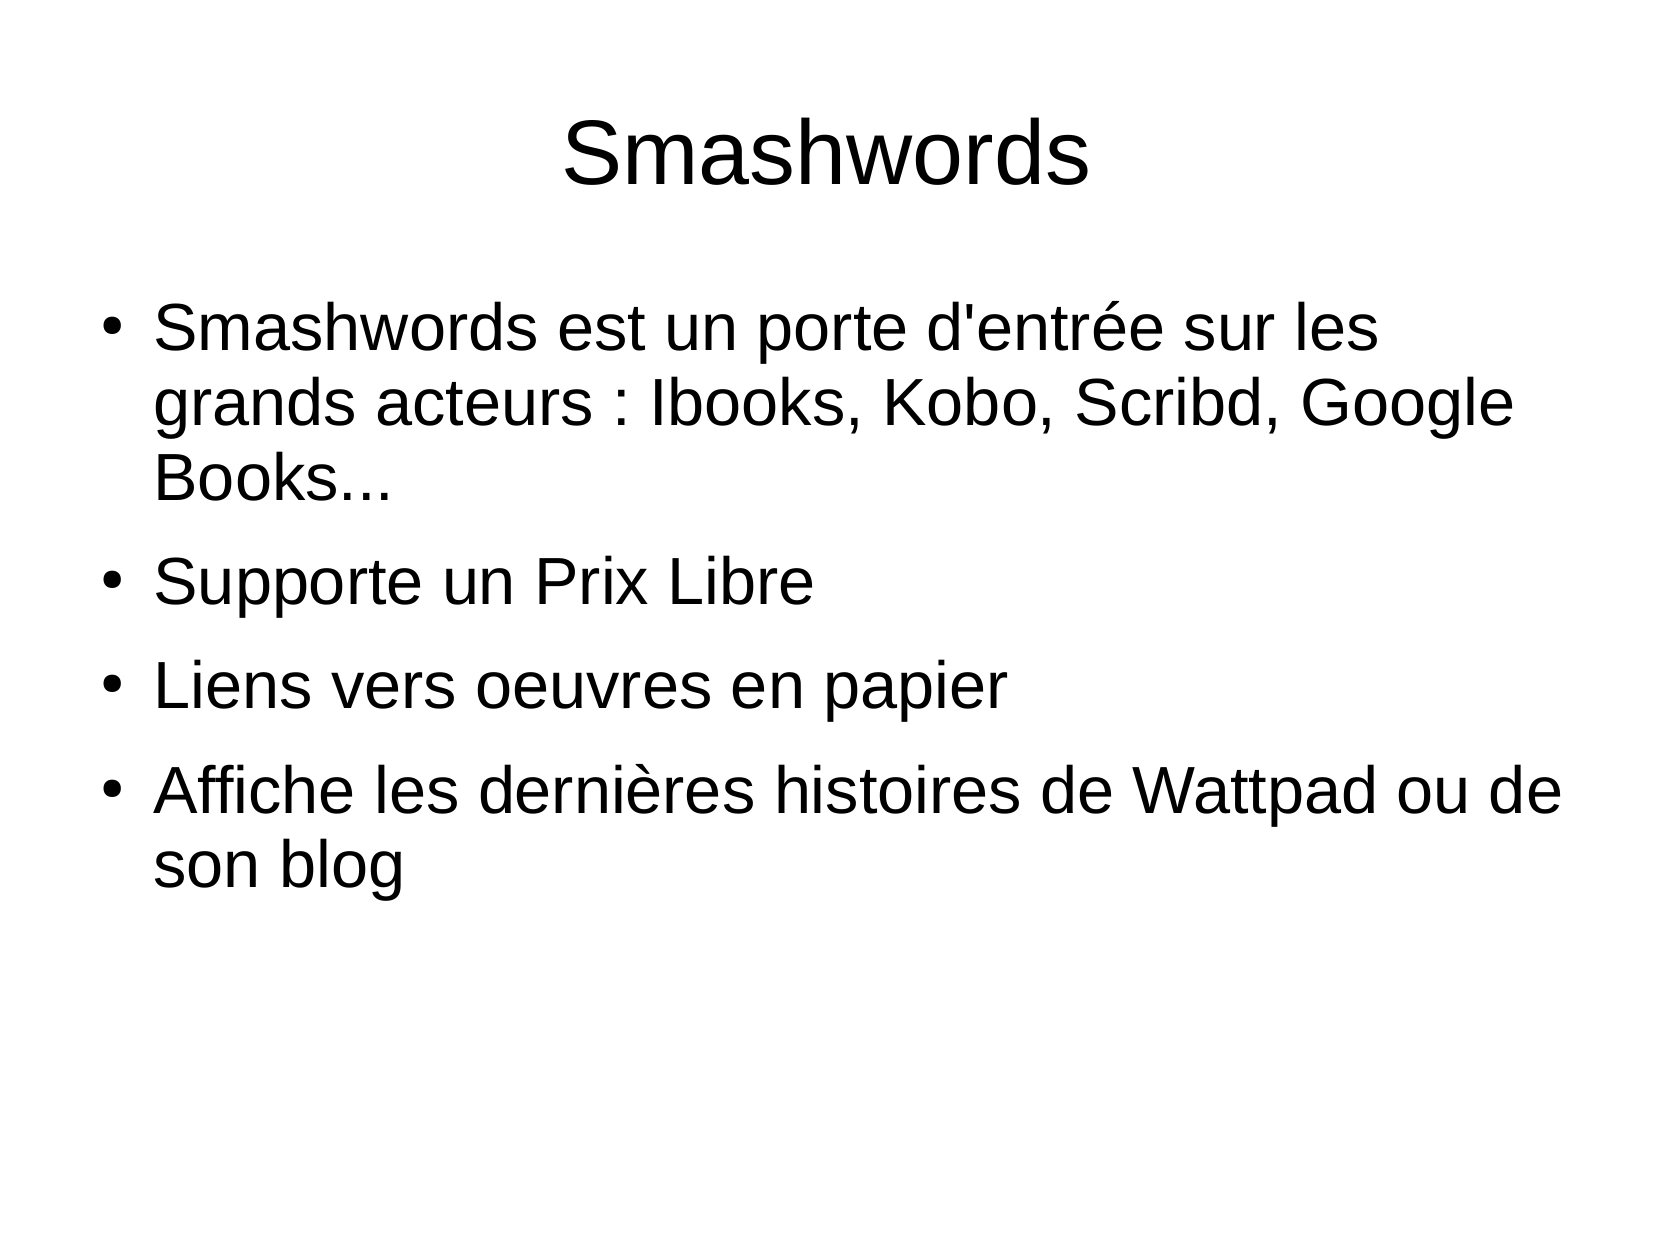

# Smashwords
Smashwords est un porte d'entrée sur les grands acteurs : Ibooks, Kobo, Scribd, Google Books...
Supporte un Prix Libre
Liens vers oeuvres en papier
Affiche les dernières histoires de Wattpad ou de son blog